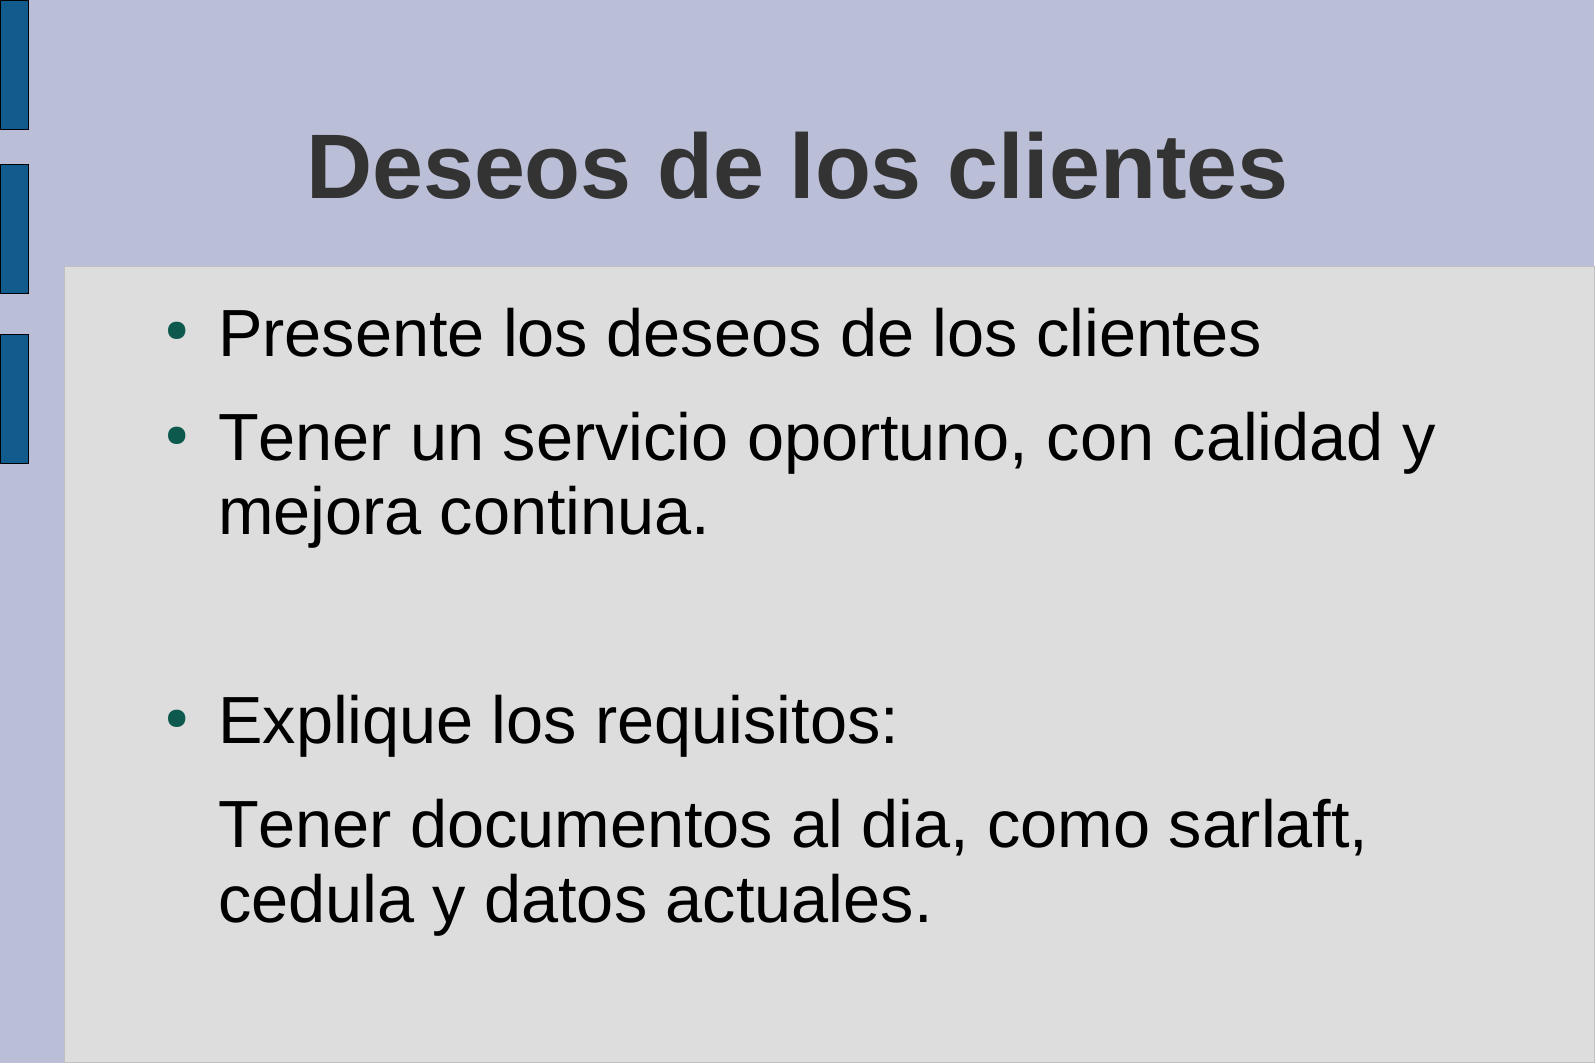

# Deseos de los clientes
Presente los deseos de los clientes
Tener un servicio oportuno, con calidad y mejora continua.
Explique los requisitos:
Tener documentos al dia, como sarlaft, cedula y datos actuales.